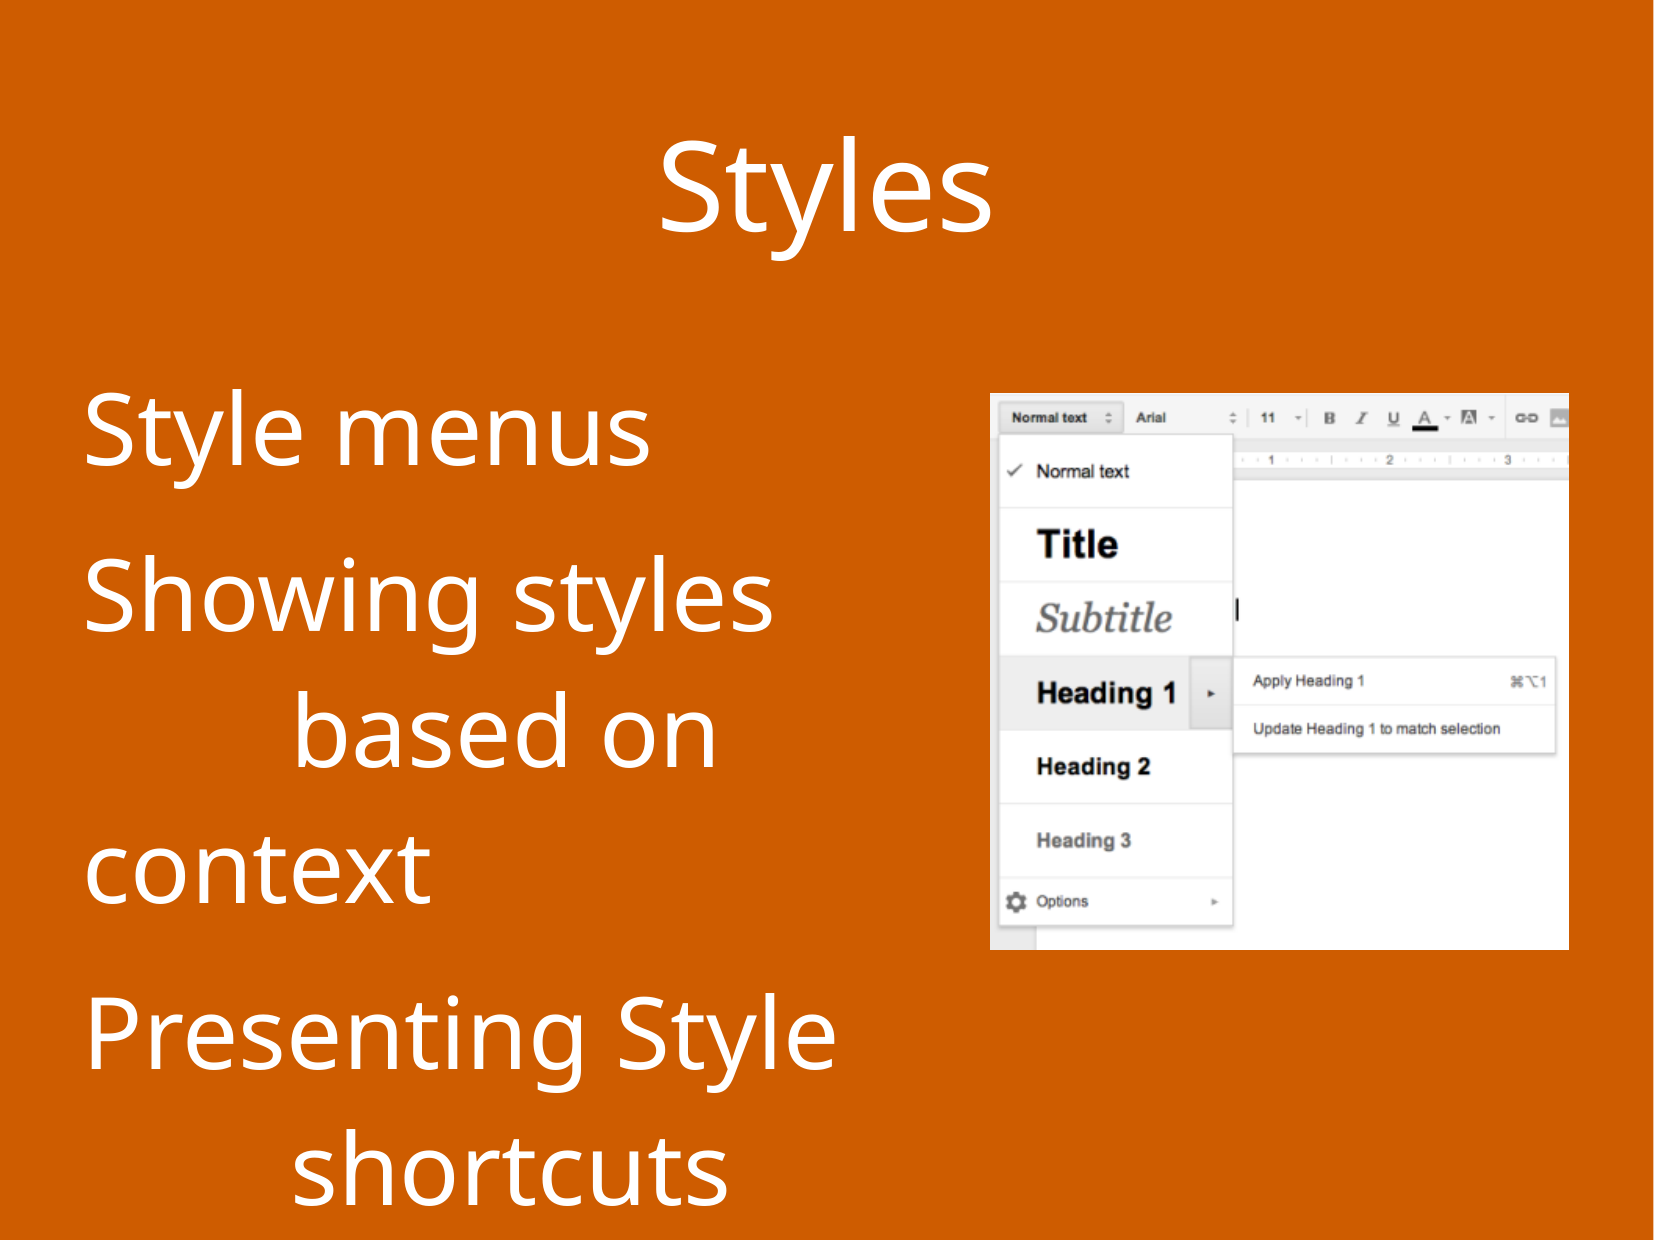

# Styles
Style menus
Showing styles based on context
Presenting Style shortcuts